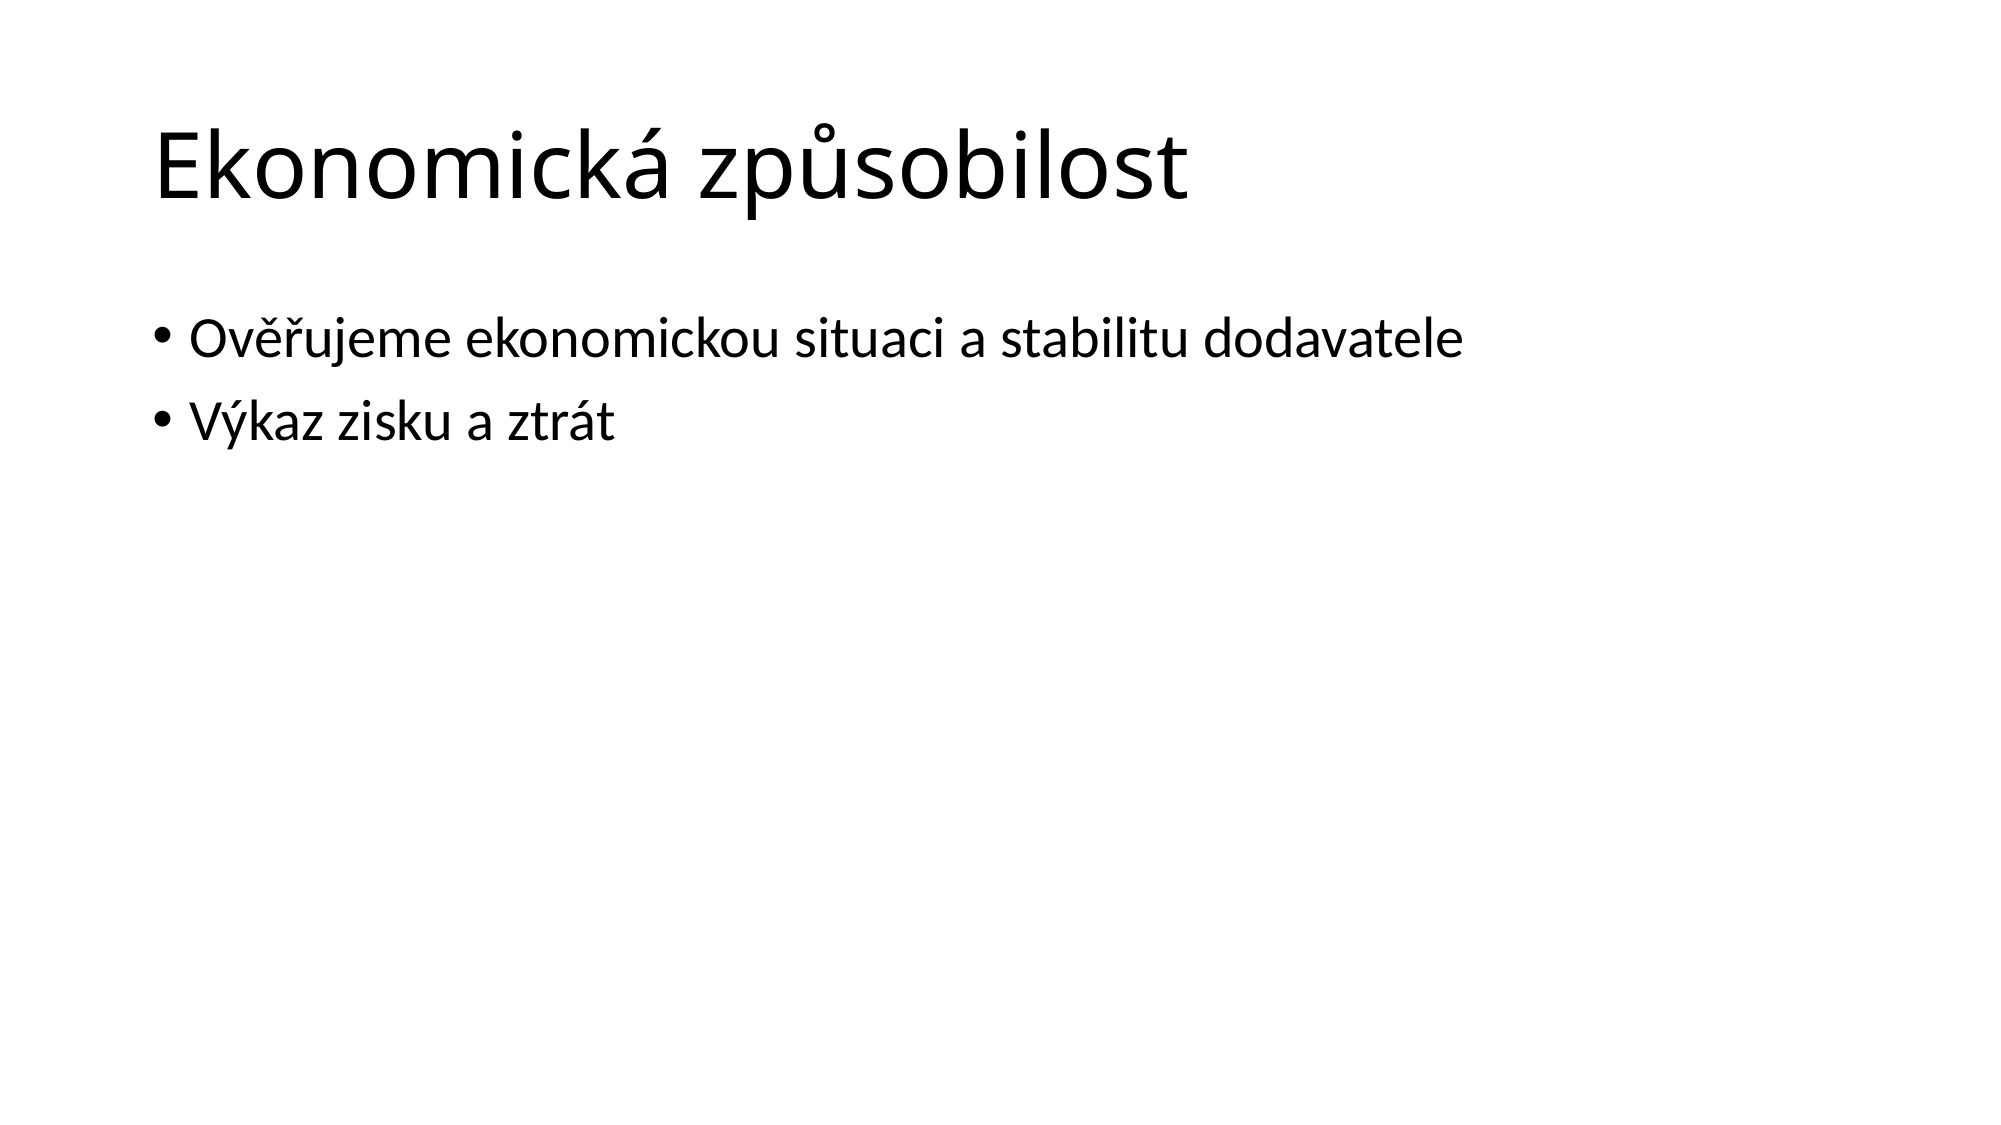

# Ekonomická způsobilost
Ověřujeme ekonomickou situaci a stabilitu dodavatele
Výkaz zisku a ztrát